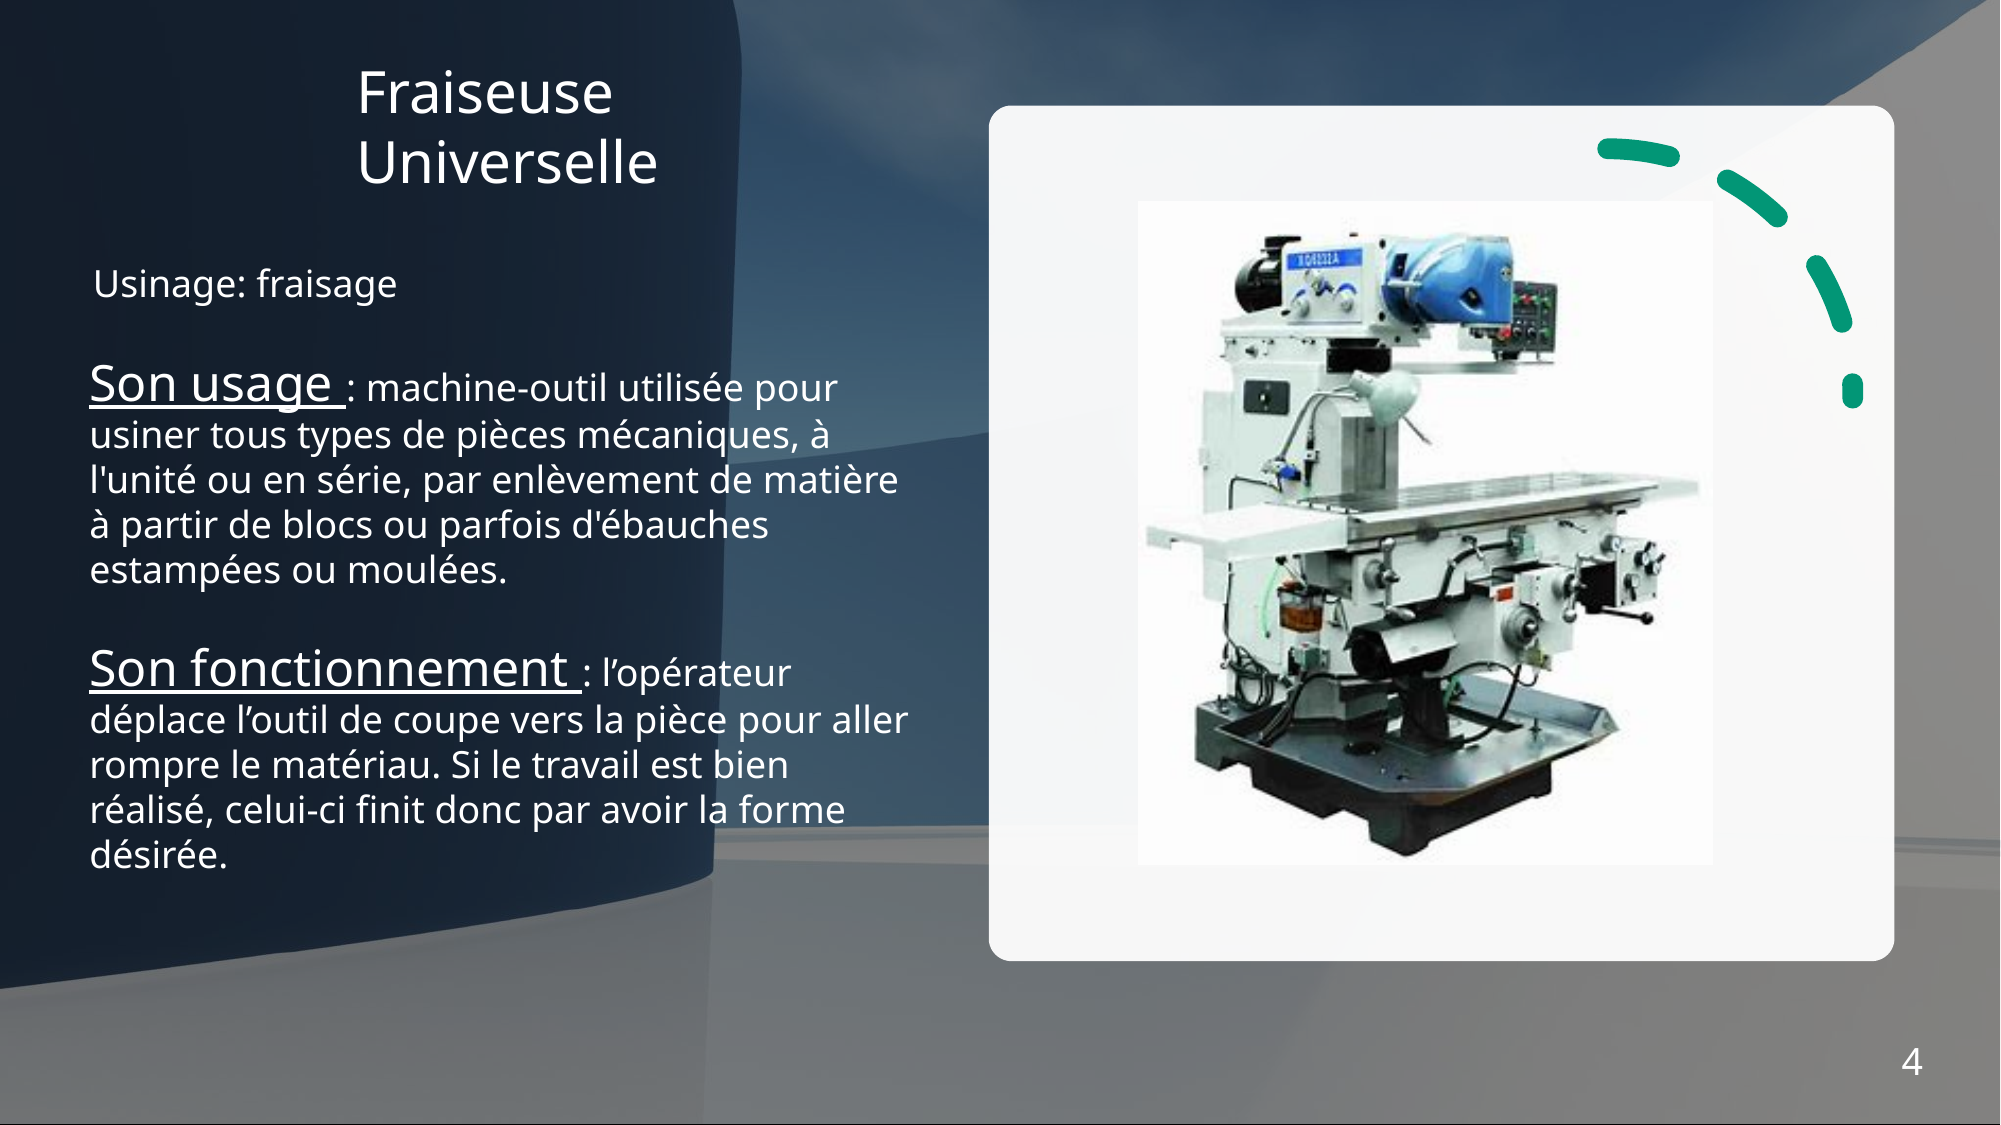

Fraiseuse Universelle
Usinage: fraisage
Son usage : machine-outil utilisée pour usiner tous types de pièces mécaniques, à l'unité ou en série, par enlèvement de matière à partir de blocs ou parfois d'ébauches estampées ou moulées.
Son fonctionnement : l’opérateur déplace l’outil de coupe vers la pièce pour aller rompre le matériau. Si le travail est bien réalisé, celui-ci finit donc par avoir la forme désirée.
4